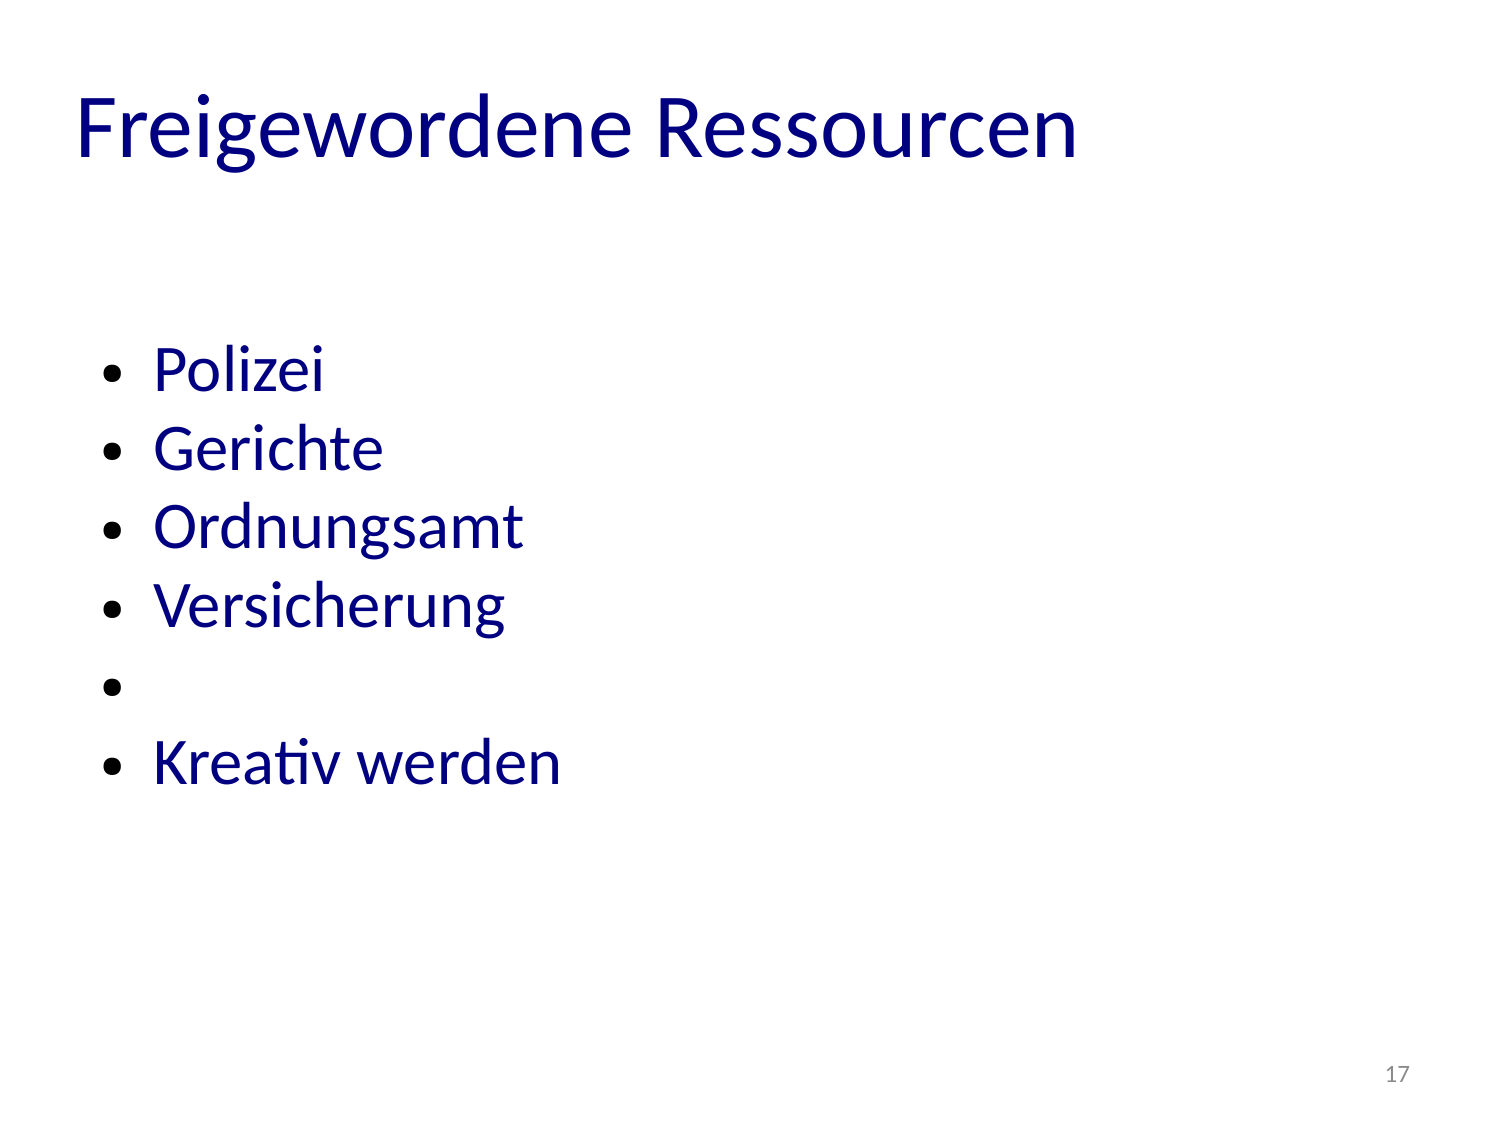

# Freigewordene Ressourcen
Polizei
Gerichte
Ordnungsamt
Versicherung
Kreativ werden
Gustav Wall
17